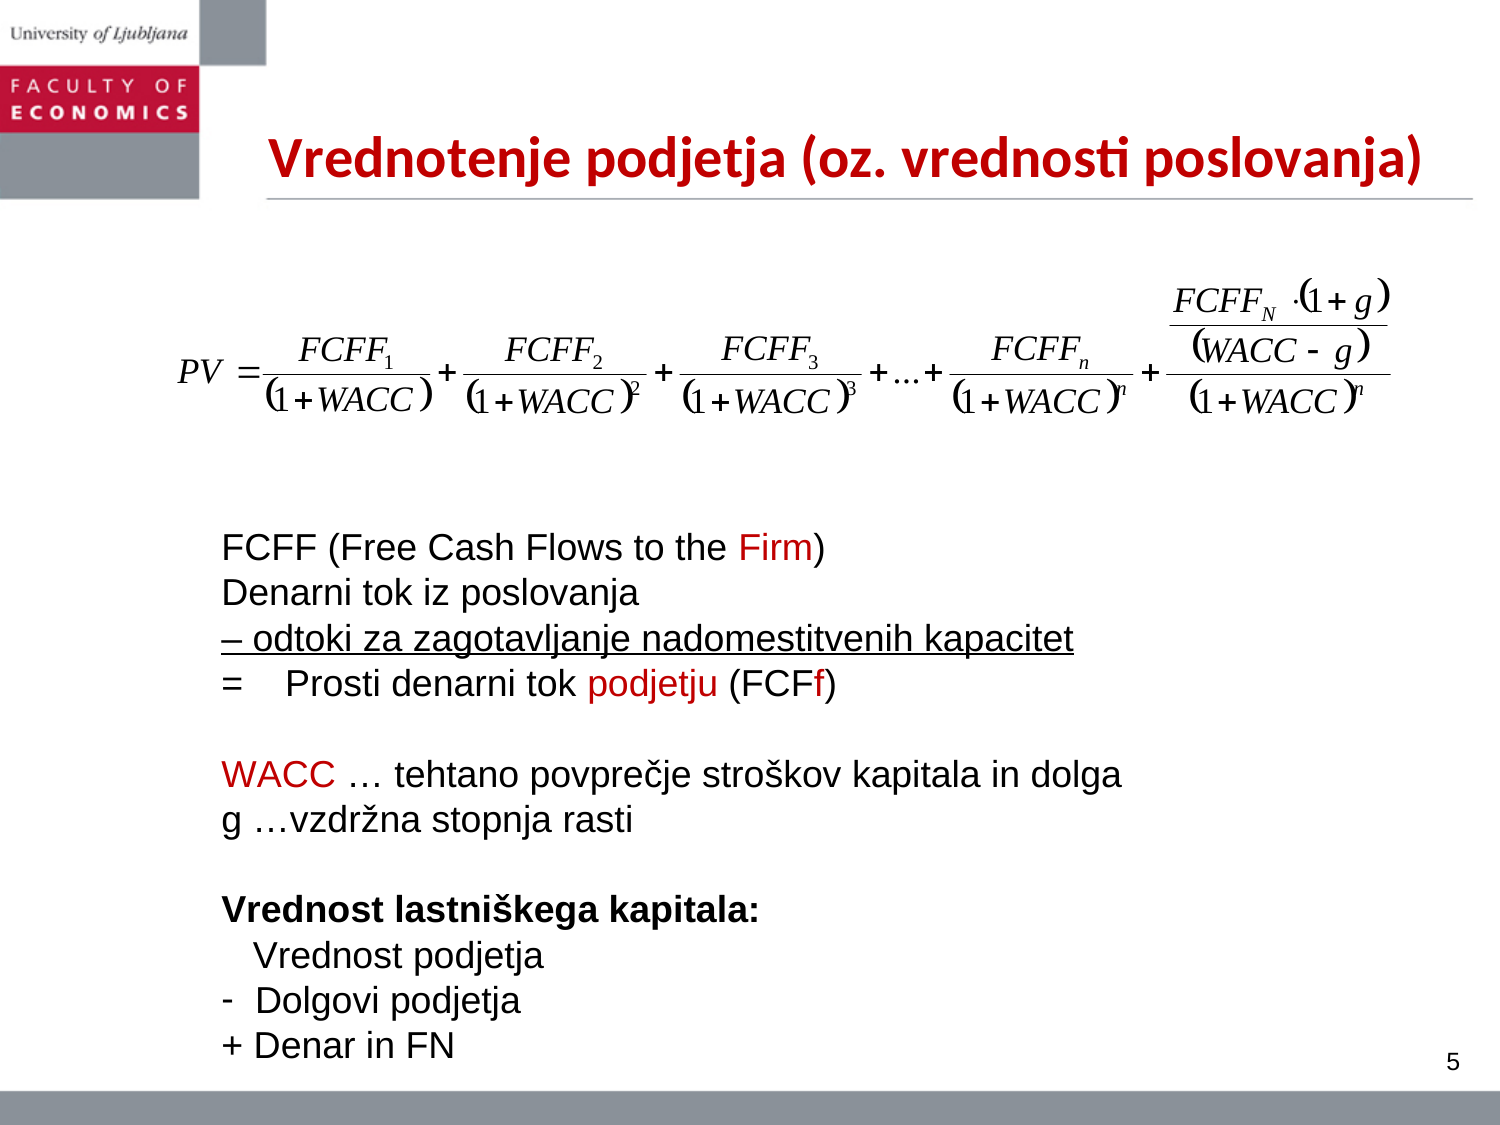

# Vrednotenje podjetja (oz. vrednosti poslovanja)
FCFF (Free Cash Flows to the Firm)
Denarni tok iz poslovanja
– odtoki za zagotavljanje nadomestitvenih kapacitet
= Prosti denarni tok podjetju (FCFf)
WACC … tehtano povprečje stroškov kapitala in dolga
g …vzdržna stopnja rasti
Vrednost lastniškega kapitala:
 Vrednost podjetja
 Dolgovi podjetja
+ Denar in FN